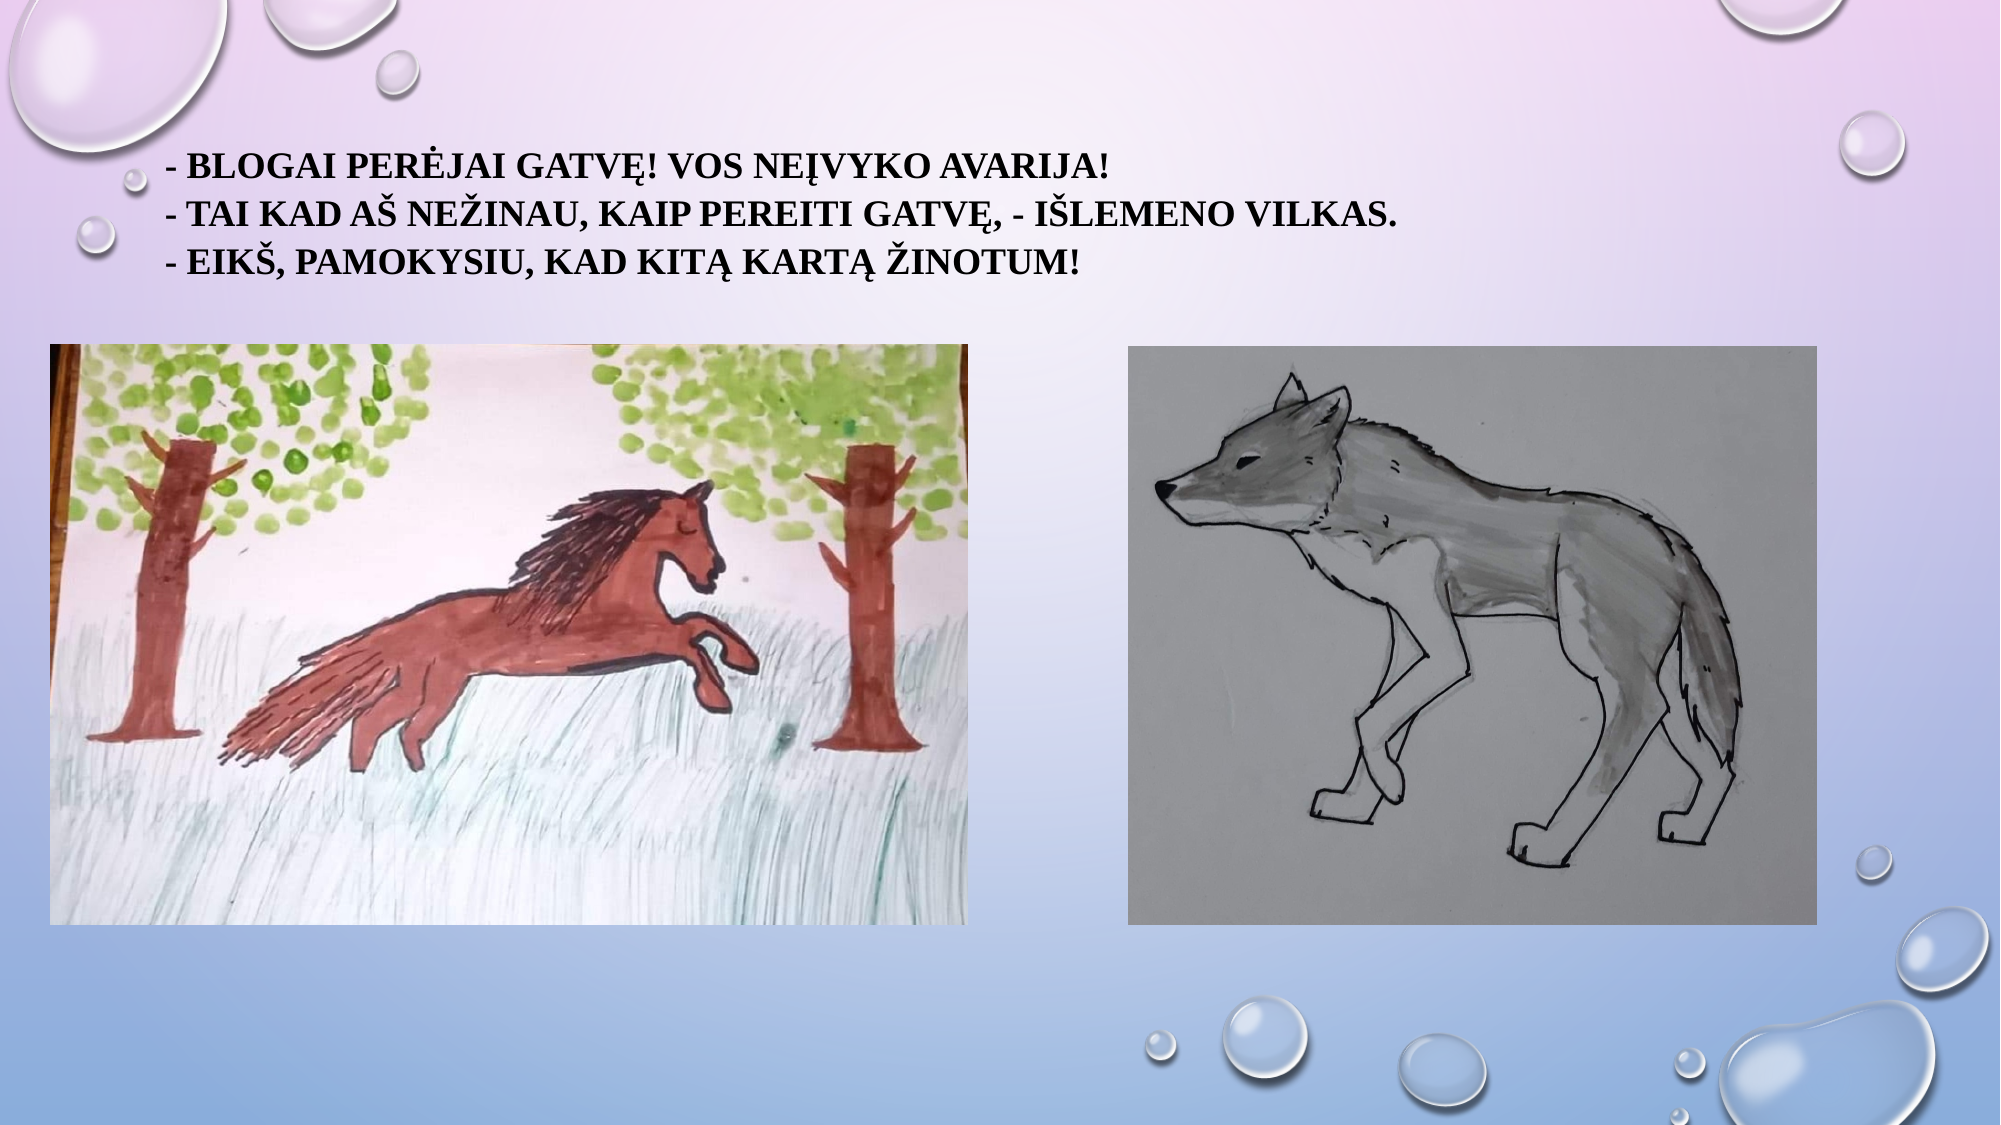

# - Blogai perėjai gatvę! Vos neįvyko avarija! - Tai kad aš nežinau, kaip pereiti gatvę, - išlemeno vilkas. - Eikš, pamokysiu, kad kitą kartą žinotum!